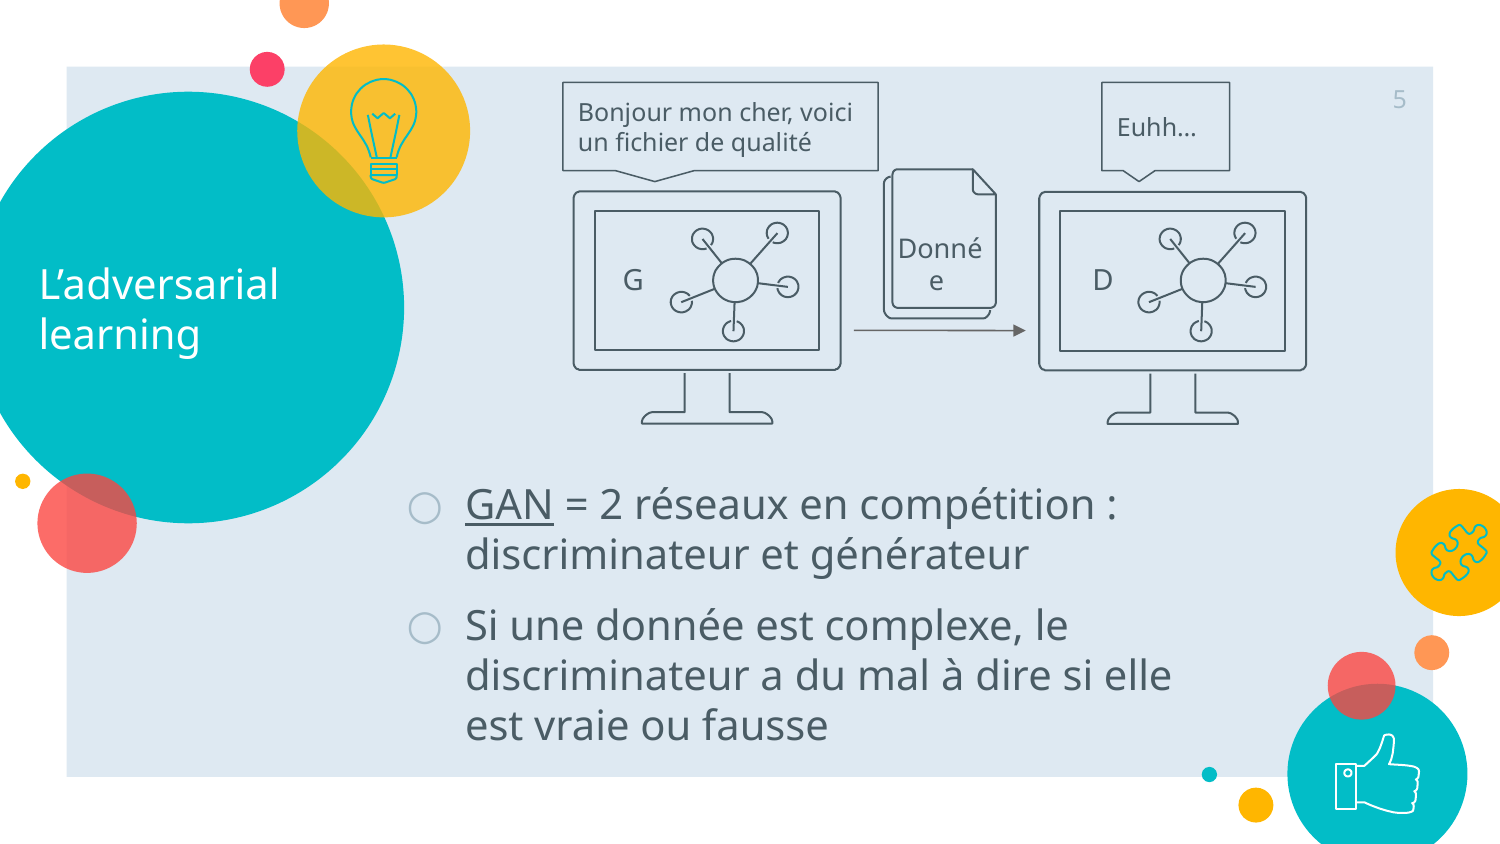

Bonjour mon cher, voici un fichier de qualité
Euhh…
# L’adversarial learning
Donnée
G
D
GAN = 2 réseaux en compétition : discriminateur et générateur
Si une donnée est complexe, le discriminateur a du mal à dire si elle est vraie ou fausse